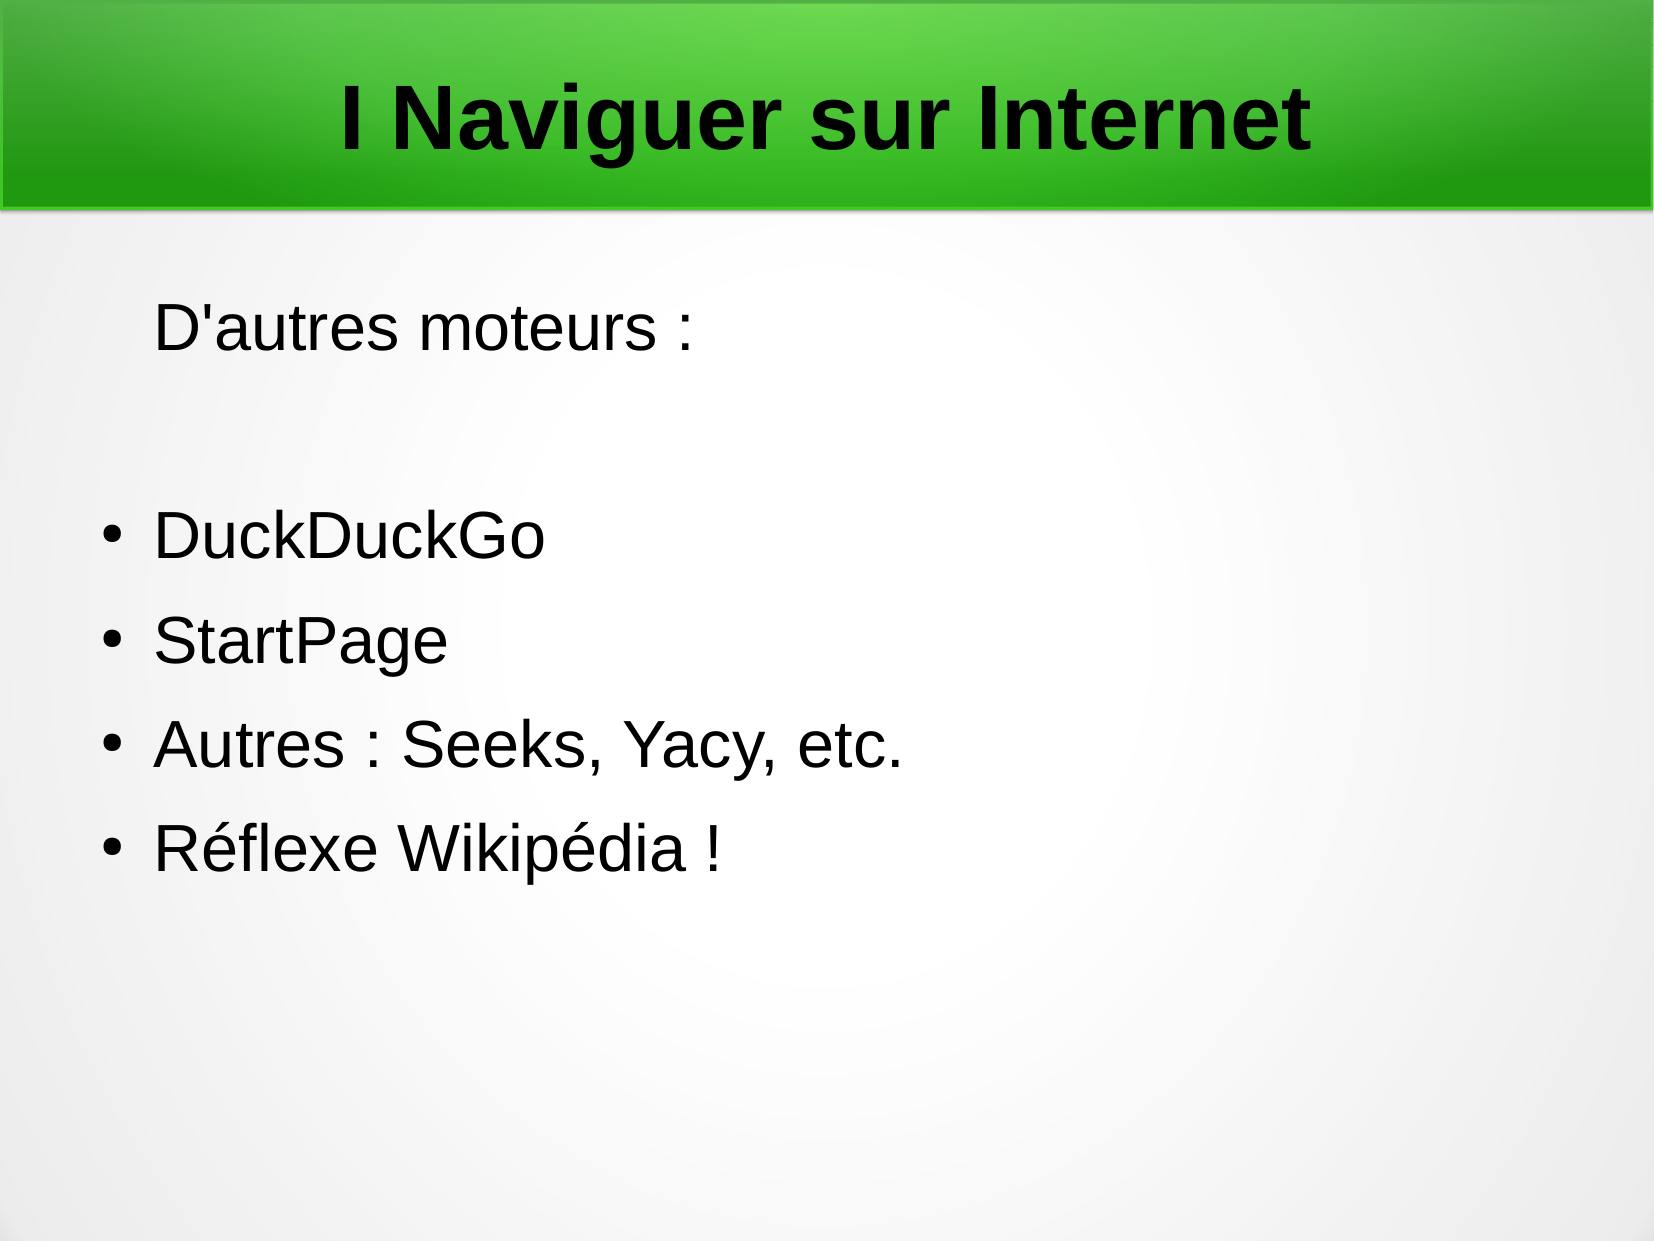

# I Naviguer sur Internet
D'autres moteurs :
DuckDuckGo
StartPage
Autres : Seeks, Yacy, etc.
Réflexe Wikipédia !